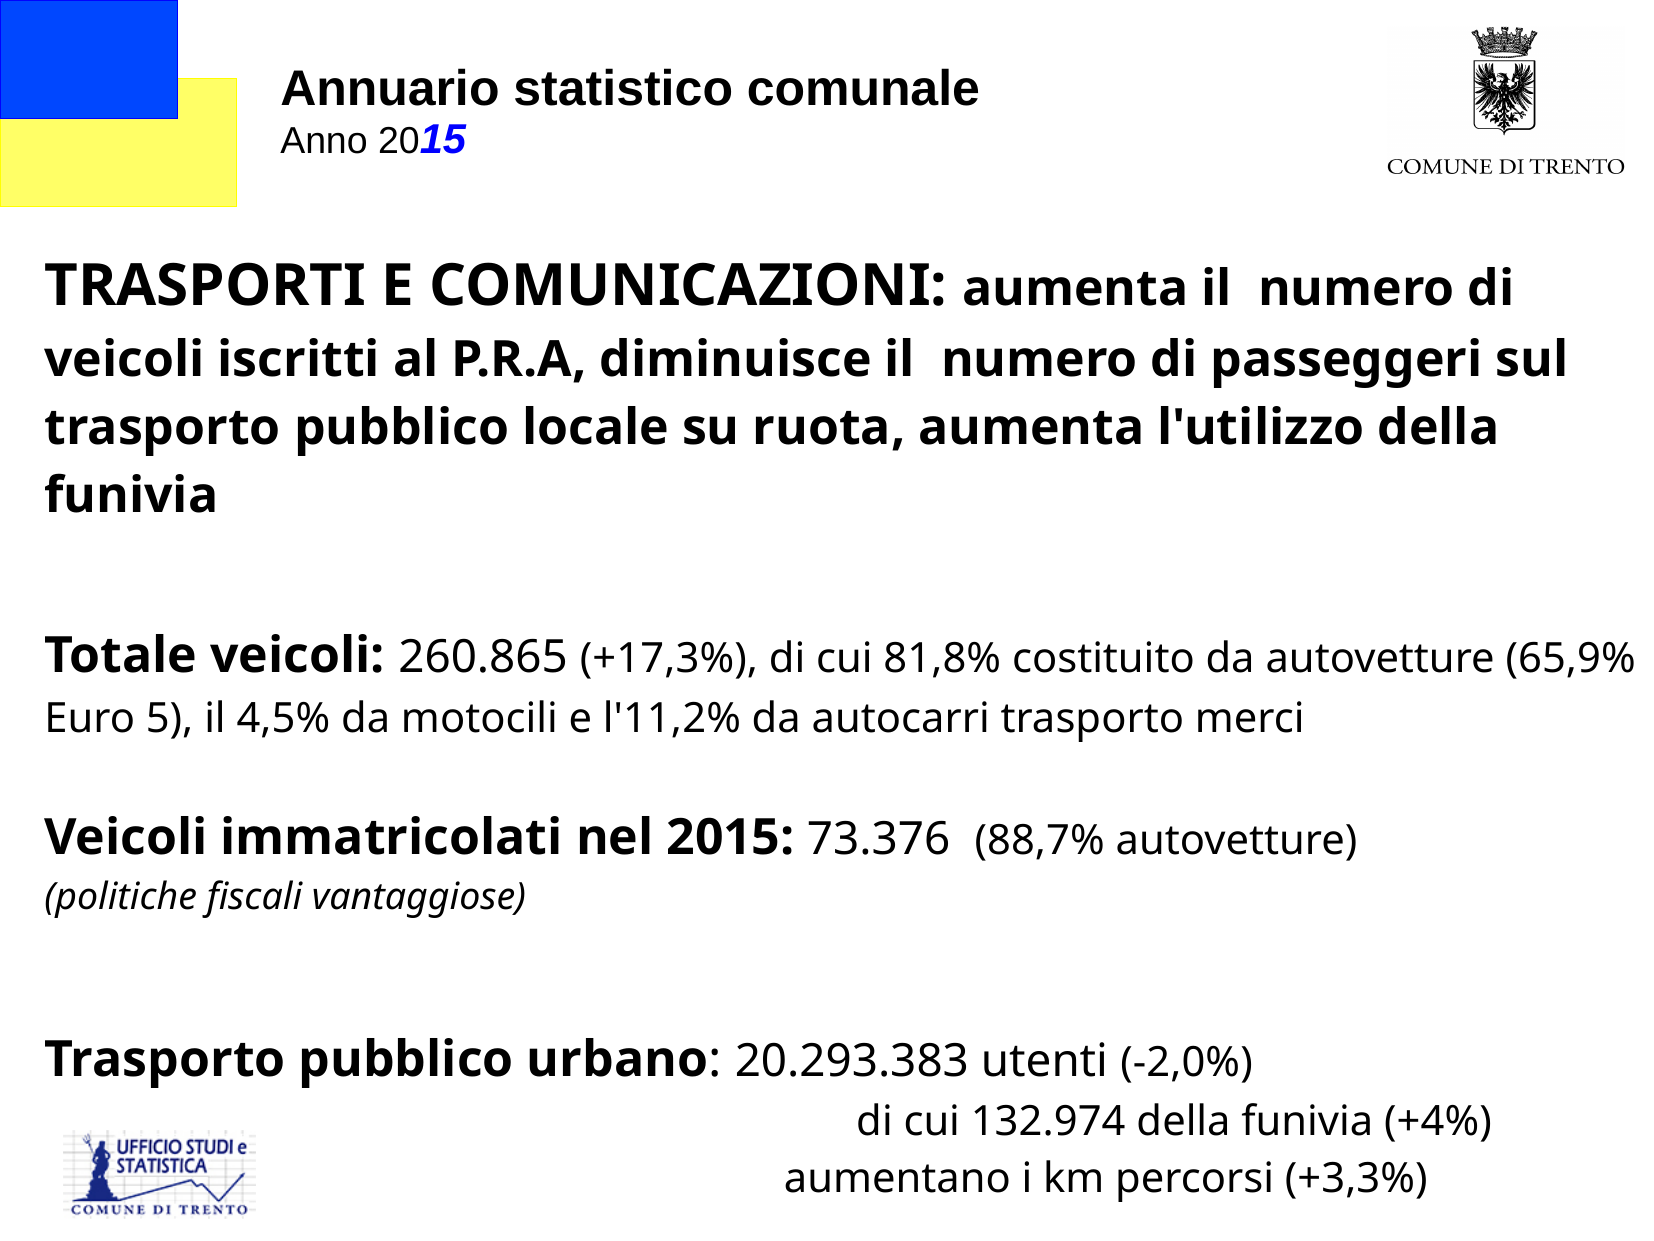

Annuario statistico comunale
Anno 2015
TRASPORTI E COMUNICAZIONI: aumenta il numero di veicoli iscritti al P.R.A, diminuisce il numero di passeggeri sul trasporto pubblico locale su ruota, aumenta l'utilizzo della funivia
Totale veicoli: 260.865 (+17,3%), di cui 81,8% costituito da autovetture (65,9% Euro 5), il 4,5% da motocili e l'11,2% da autocarri trasporto merci
Veicoli immatricolati nel 2015: 73.376 (88,7% autovetture)
(politiche fiscali vantaggiose)
Trasporto pubblico urbano: 20.293.383 utenti (-2,0%)
											di cui 132.974 della funivia (+4%)
									 aumentano i km percorsi (+3,3%)